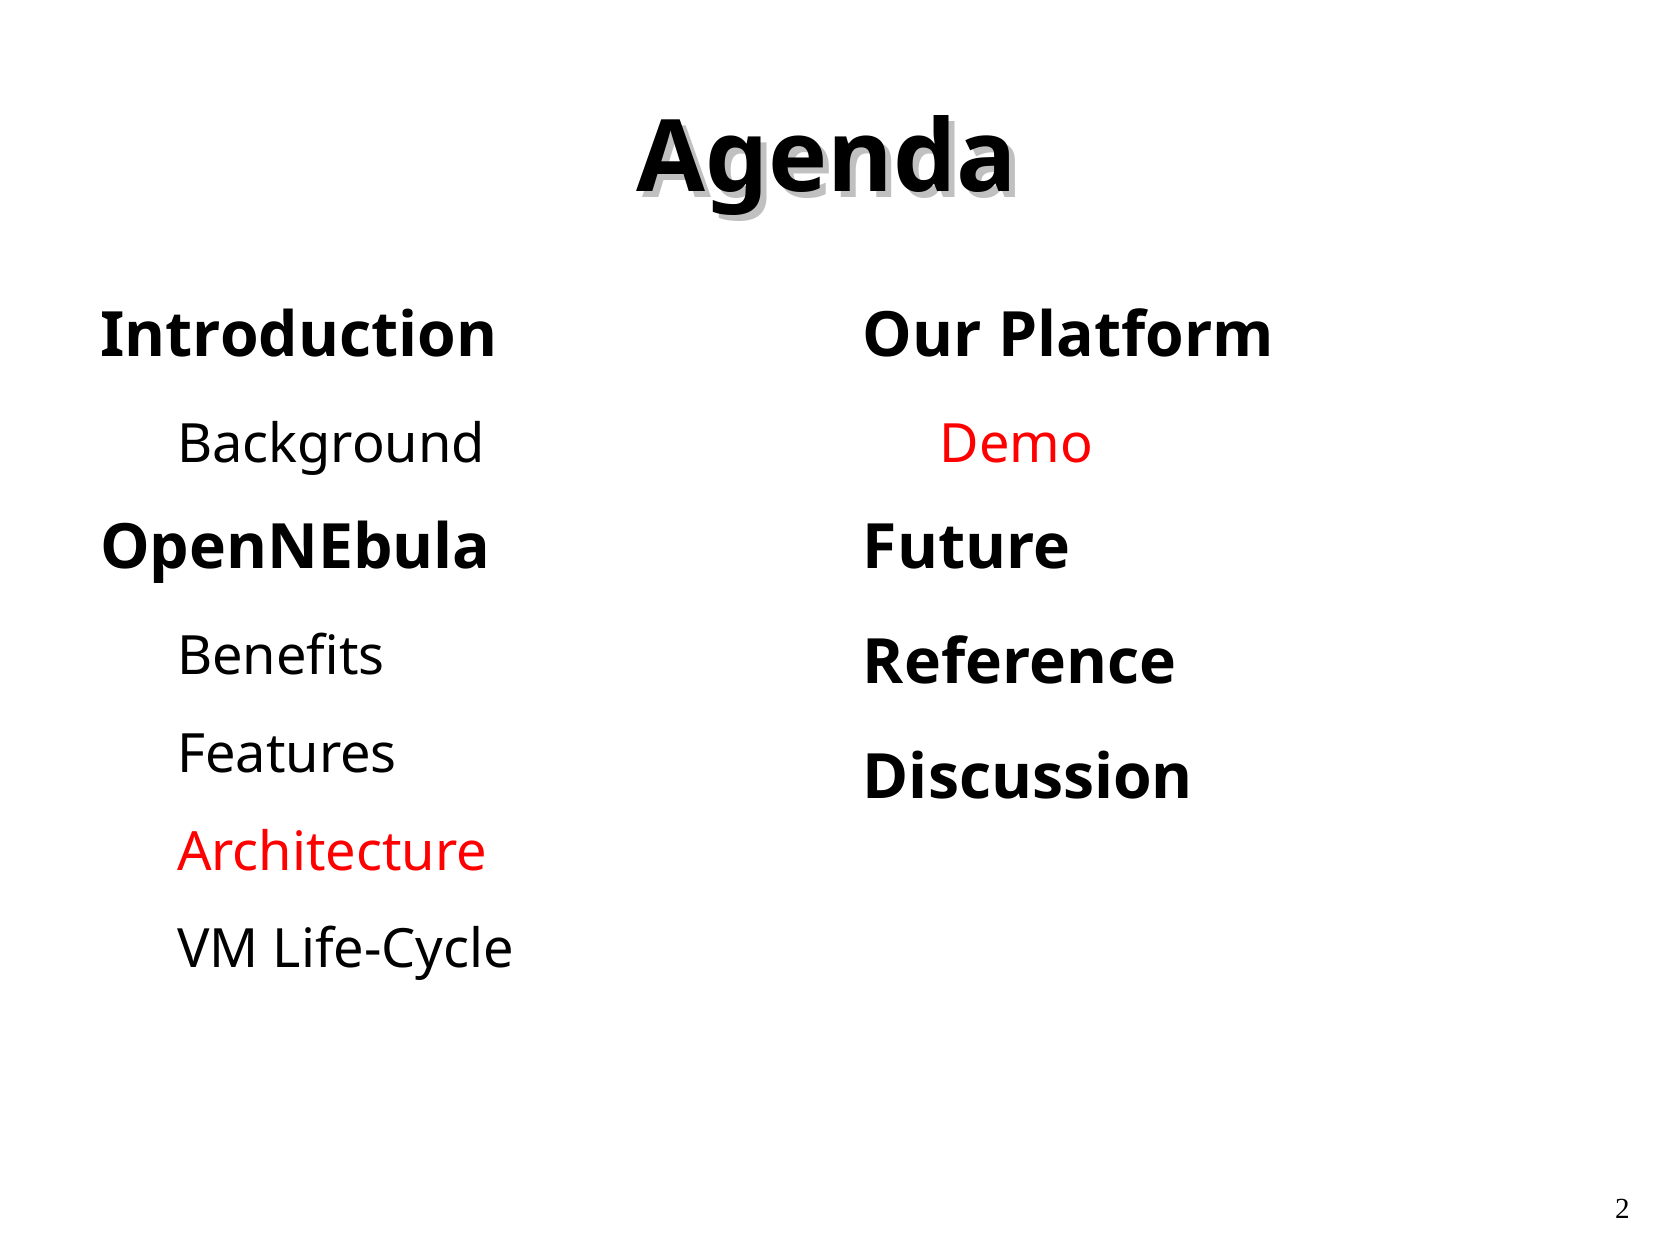

# Agenda
Introduction
Background
OpenNEbula
Benefits
Features
Architecture
VM Life-Cycle
Our Platform
Demo
Future
Reference
Discussion
2